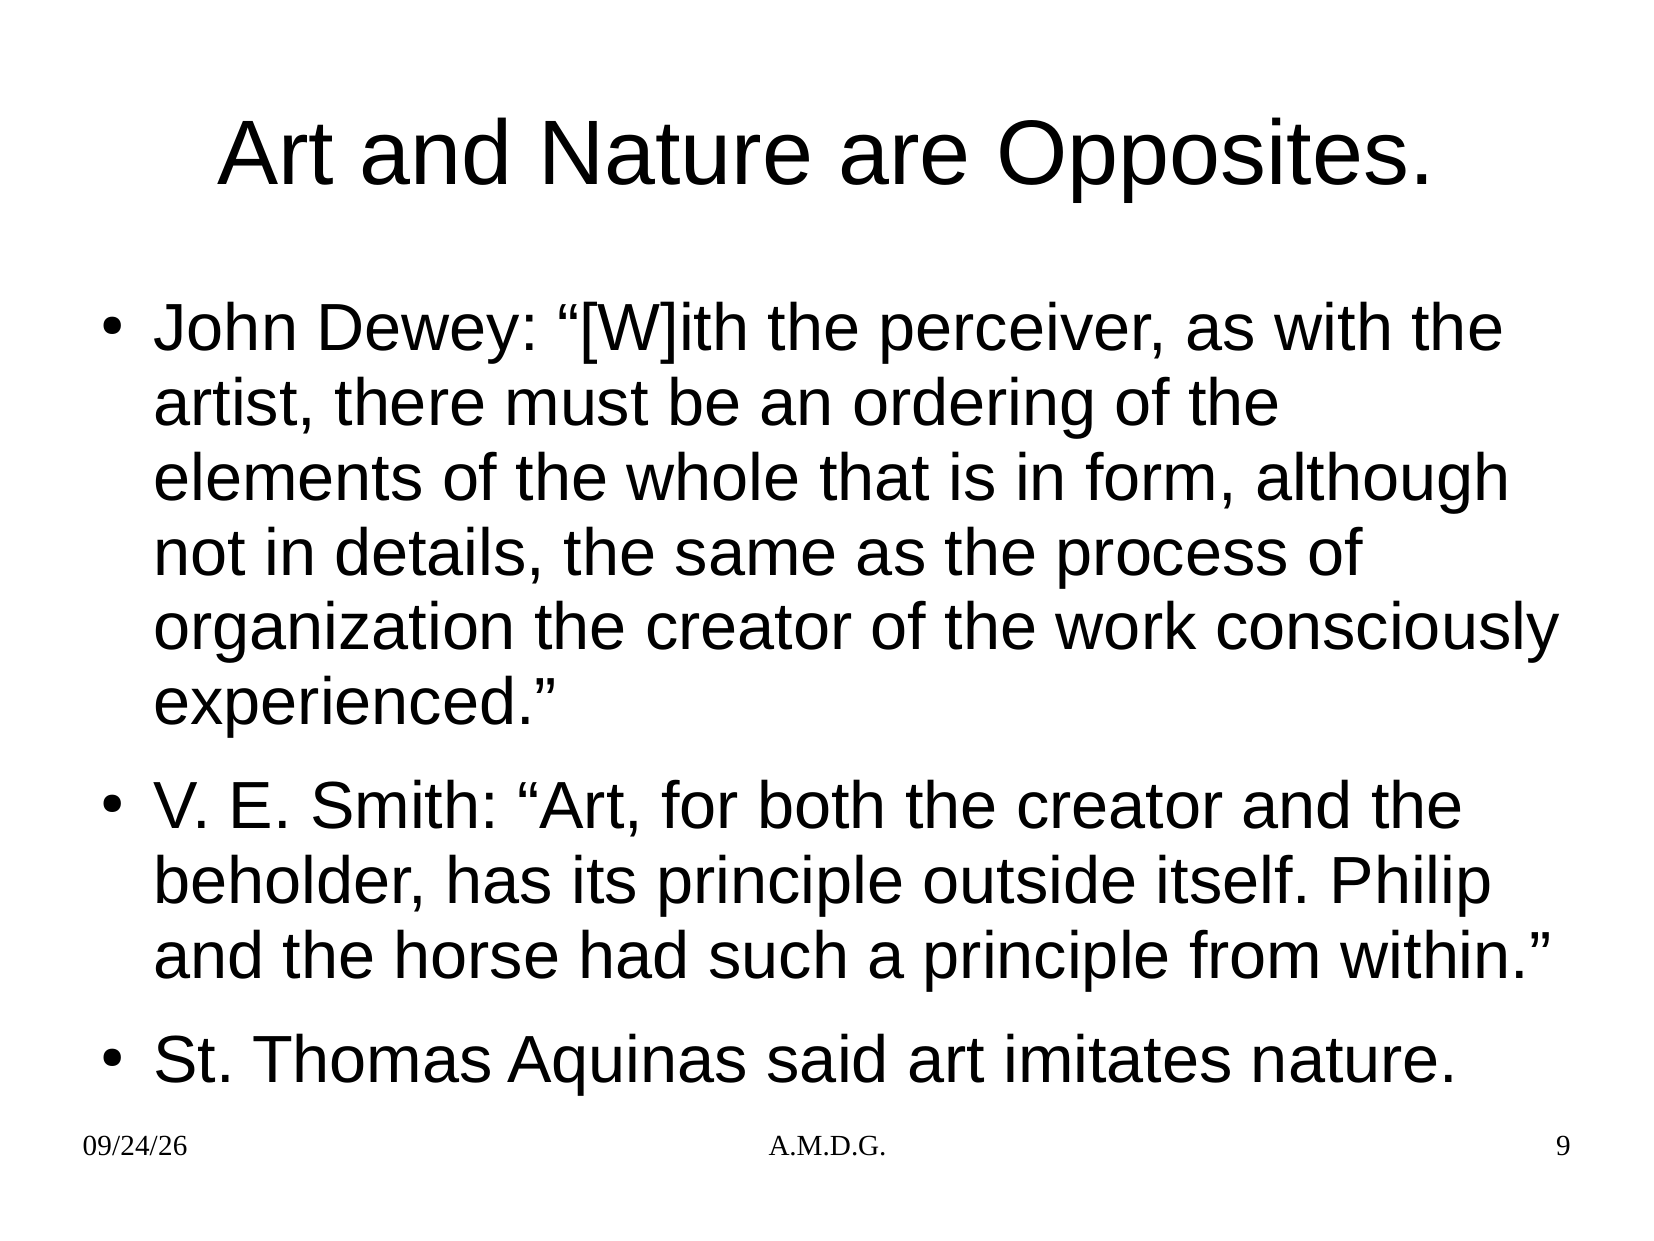

# Art and Nature are Opposites.
John Dewey: “[W]ith the perceiver, as with the artist, there must be an ordering of the elements of the whole that is in form, although not in details, the same as the process of organization the creator of the work consciously experienced.”
V. E. Smith: “Art, for both the creator and the beholder, has its principle outside itself. Philip and the horse had such a principle from within.”
St. Thomas Aquinas said art imitates nature.
A.M.D.G.
9